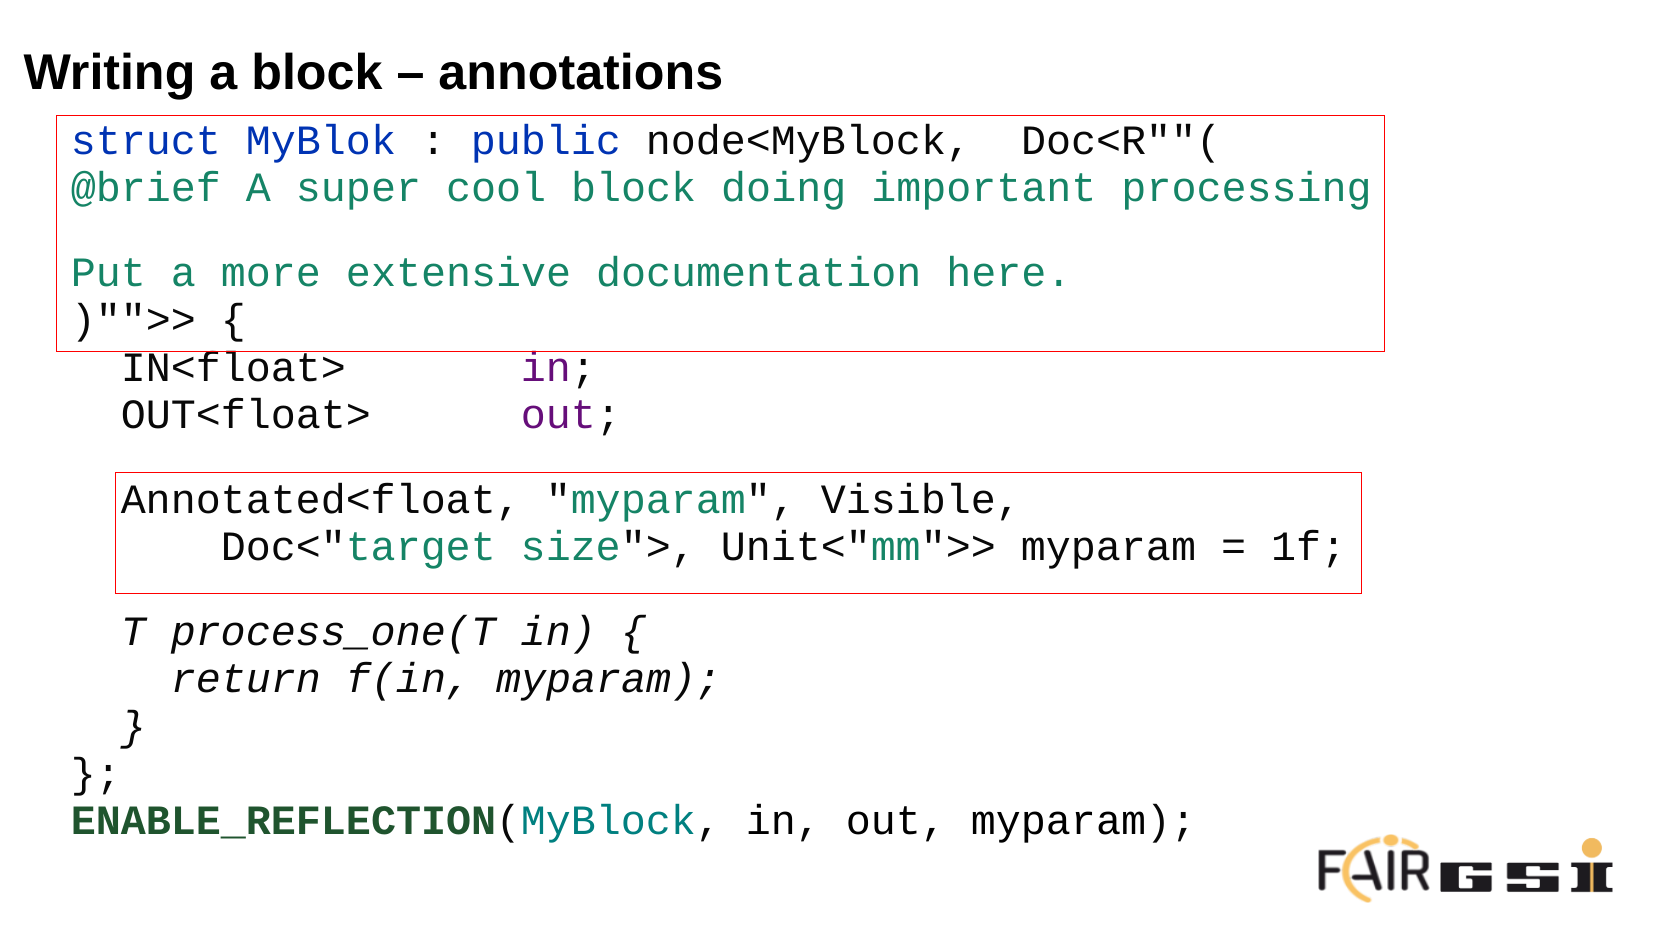

# Writing a block – annotations
struct MyBlok : public node<MyBlock, Doc<R""(
@brief A super cool block doing important processing
Put a more extensive documentation here.
)"">> {
 IN<float> in;
 OUT<float> out;
 Annotated<float, "myparam", Visible,
 Doc<"target size">, Unit<"mm">> myparam = 1f;
 T process_one(T in) {
 return f(in, myparam);
 }
};
ENABLE_REFLECTION(MyBlock, in, out, myparam);